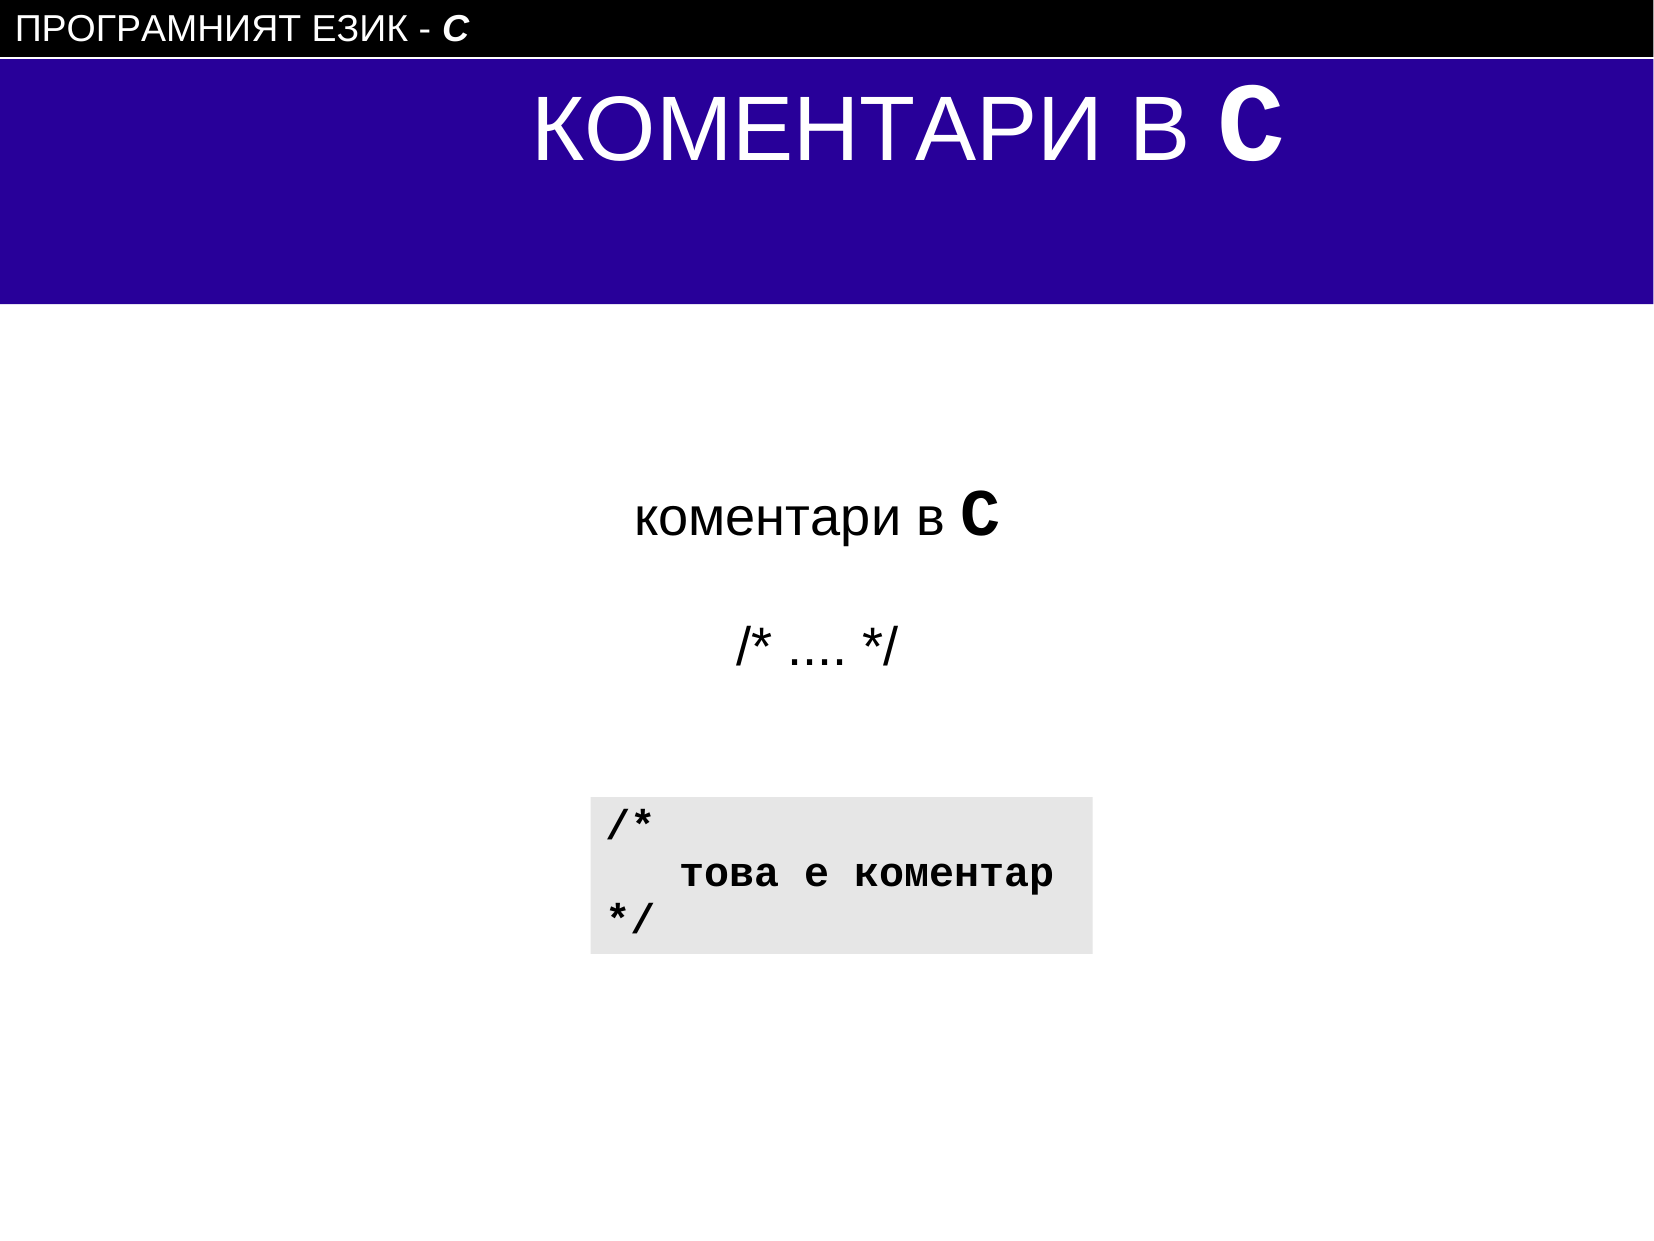

ПРОГРАМНИЯT ЕЗИК - С
							КОМЕНТАРИ В С
коментари в С
/* .... */
/*
	това е коментар
*/